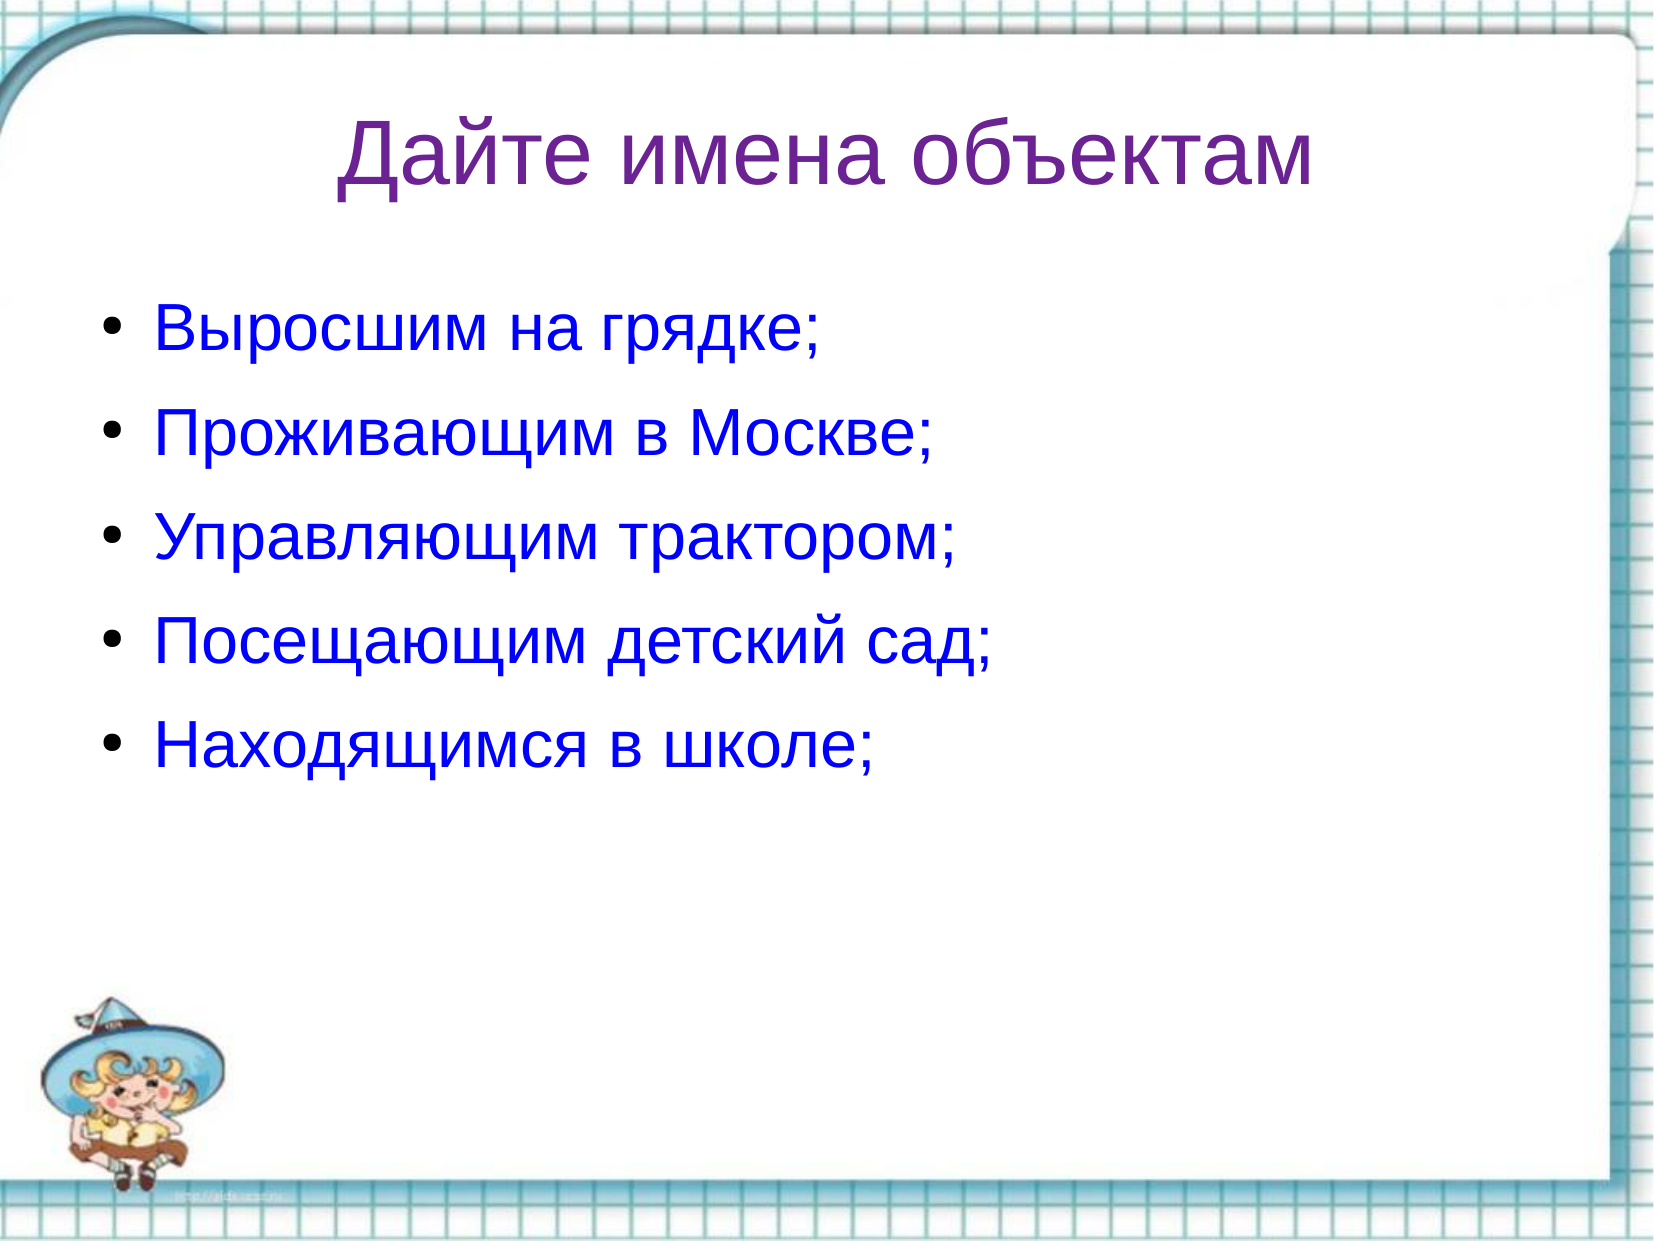

# Дайте имена объектам
Выросшим на грядке;
Проживающим в Москве;
Управляющим трактором;
Посещающим детский сад;
Находящимся в школе;